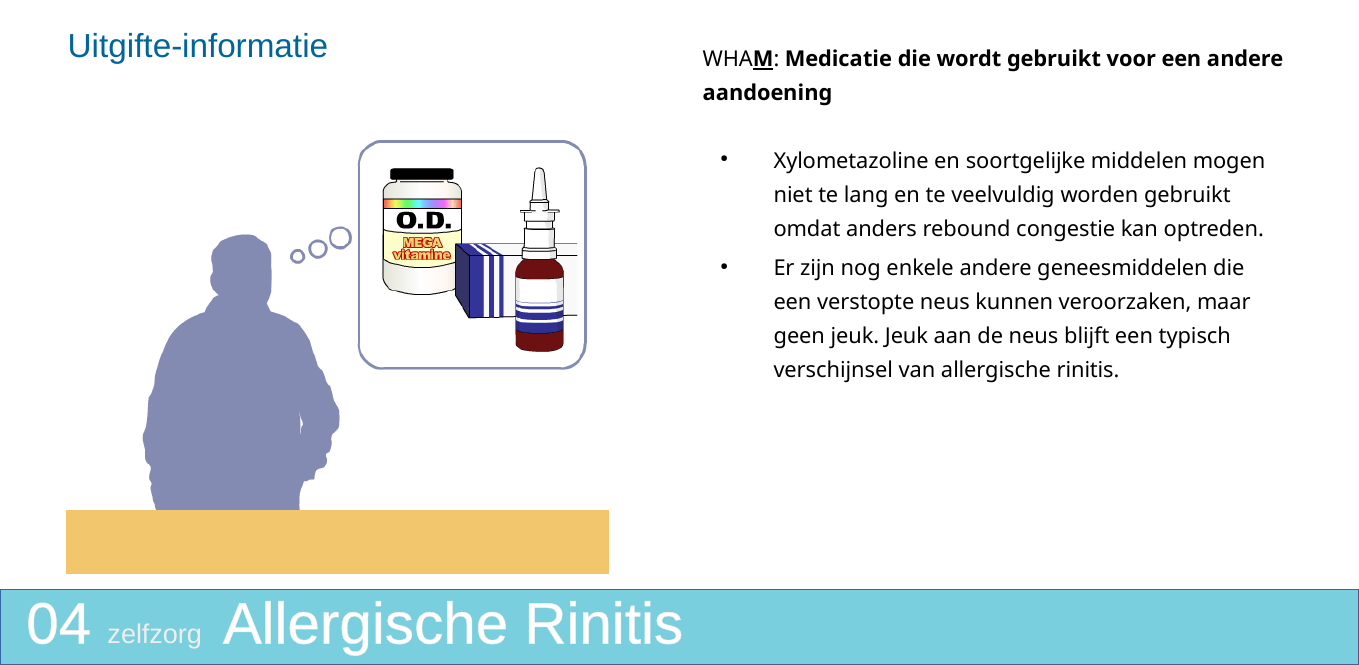

# Uitgifte-informatie
WHAM: Medicatie die wordt gebruikt voor een andere aandoening
Xylometazoline en soortgelijke middelen mogen niet te lang en te veelvuldig worden gebruikt omdat anders rebound congestie kan optreden.
Er zijn nog enkele andere geneesmiddelen die een verstopte neus kunnen veroorzaken, maar geen jeuk. Jeuk aan de neus blijft een typisch verschijnsel van allergische rinitis.
04 zelfzorg Allergische Rinitis